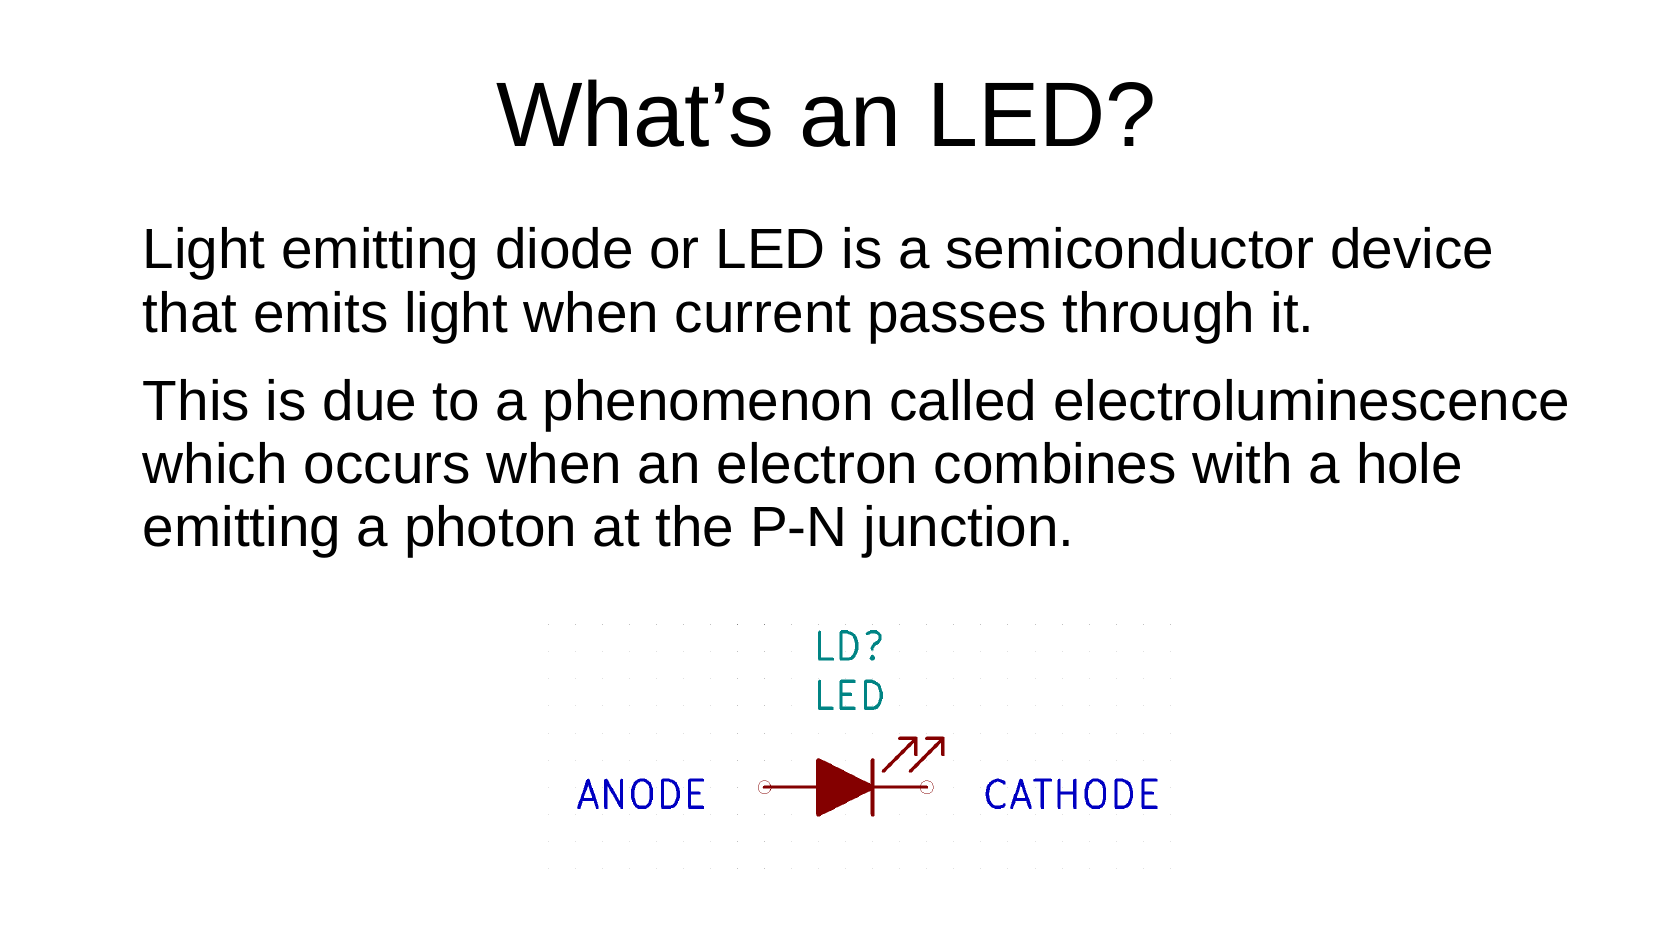

# What’s an LED?
Light emitting diode or LED is a semiconductor device that emits light when current passes through it.
This is due to a phenomenon called electroluminescence which occurs when an electron combines with a hole emitting a photon at the P-N junction.